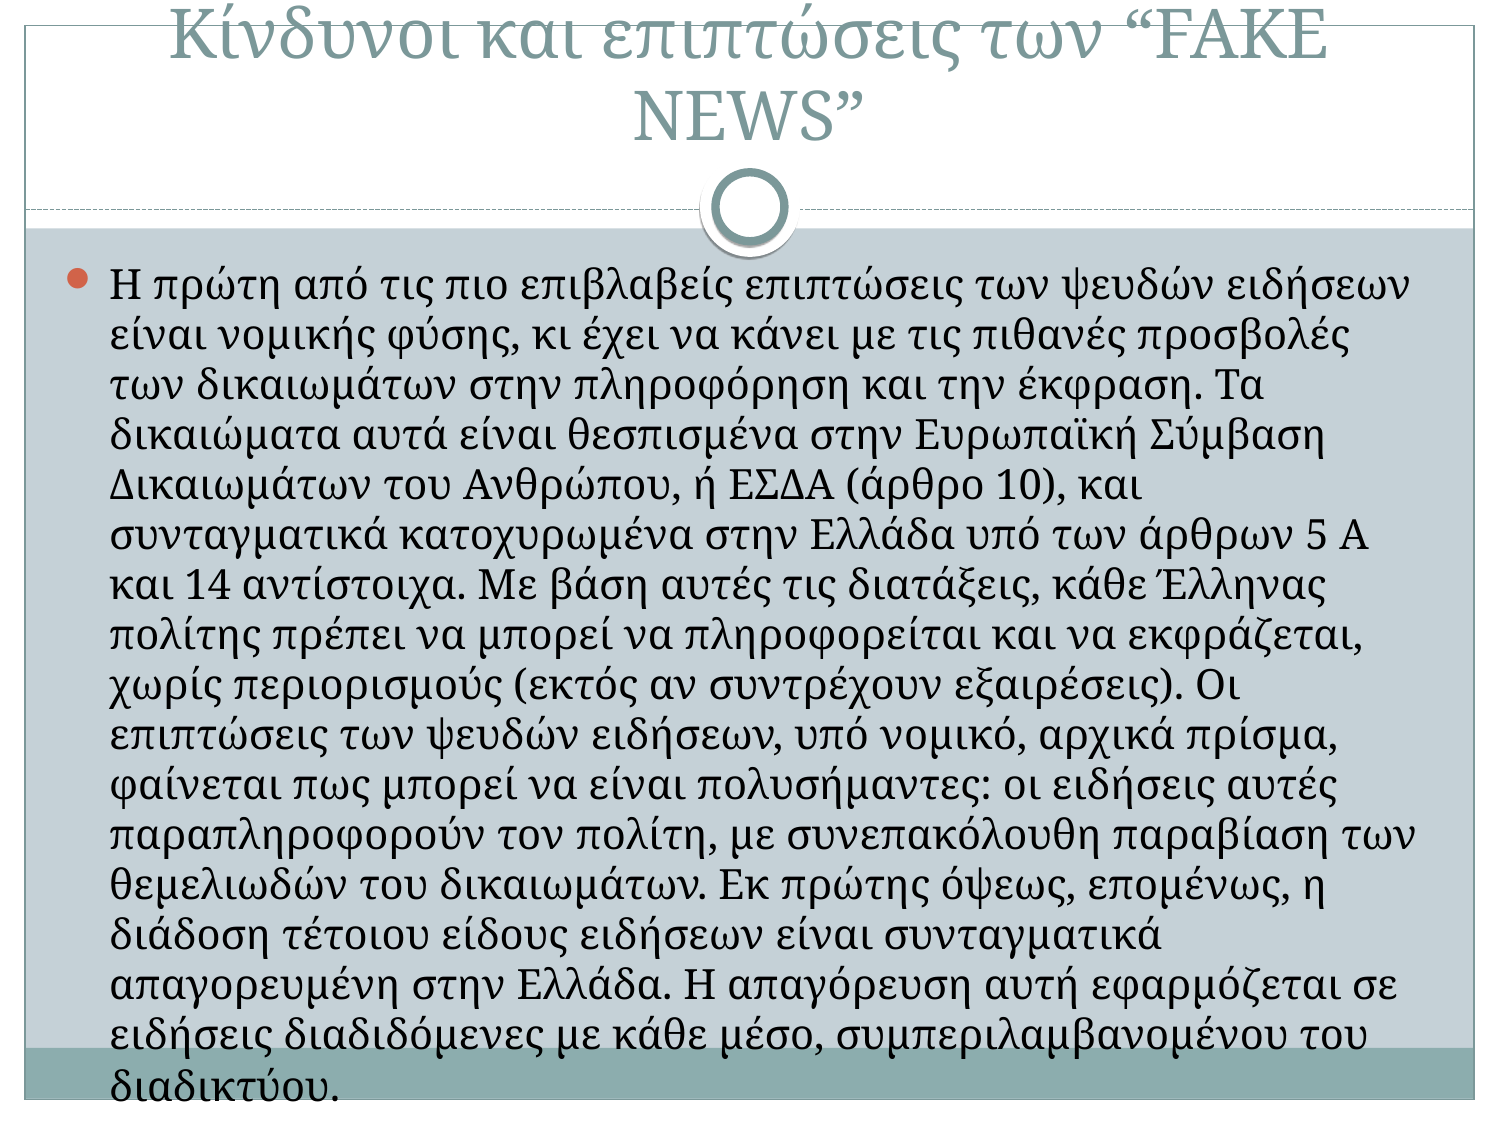

# Κίνδυνοι και επιπτώσεις των “FAKE NEWS”
Η πρώτη από τις πιο επιβλαβείς επιπτώσεις των ψευδών ειδήσεων είναι νομικής φύσης, κι έχει να κάνει με τις πιθανές προσβολές των δικαιωμάτων στην πληροφόρηση και την έκφραση. Τα δικαιώματα αυτά είναι θεσπισμένα στην Ευρωπαϊκή Σύμβαση Δικαιωμάτων του Ανθρώπου, ή ΕΣΔΑ (άρθρο 10), και συνταγματικά κατοχυρωμένα στην Ελλάδα υπό των άρθρων 5 Α και 14 αντίστοιχα. Με βάση αυτές τις διατάξεις, κάθε Έλληνας πολίτης πρέπει να μπορεί να πληροφορείται και να εκφράζεται, χωρίς περιορισμούς (εκτός αν συντρέχουν εξαιρέσεις). Οι επιπτώσεις των ψευδών ειδήσεων, υπό νομικό, αρχικά πρίσμα, φαίνεται πως μπορεί να είναι πολυσήμαντες: οι ειδήσεις αυτές παραπληροφορούν τον πολίτη, με συνεπακόλουθη παραβίαση των θεμελιωδών του δικαιωμάτων. Εκ πρώτης όψεως, επομένως, η διάδοση τέτοιου είδους ειδήσεων είναι συνταγματικά απαγορευμένη στην Ελλάδα. Η απαγόρευση αυτή εφαρμόζεται σε ειδήσεις διαδιδόμενες με κάθε μέσο, συμπεριλαμβανομένου του διαδικτύου.